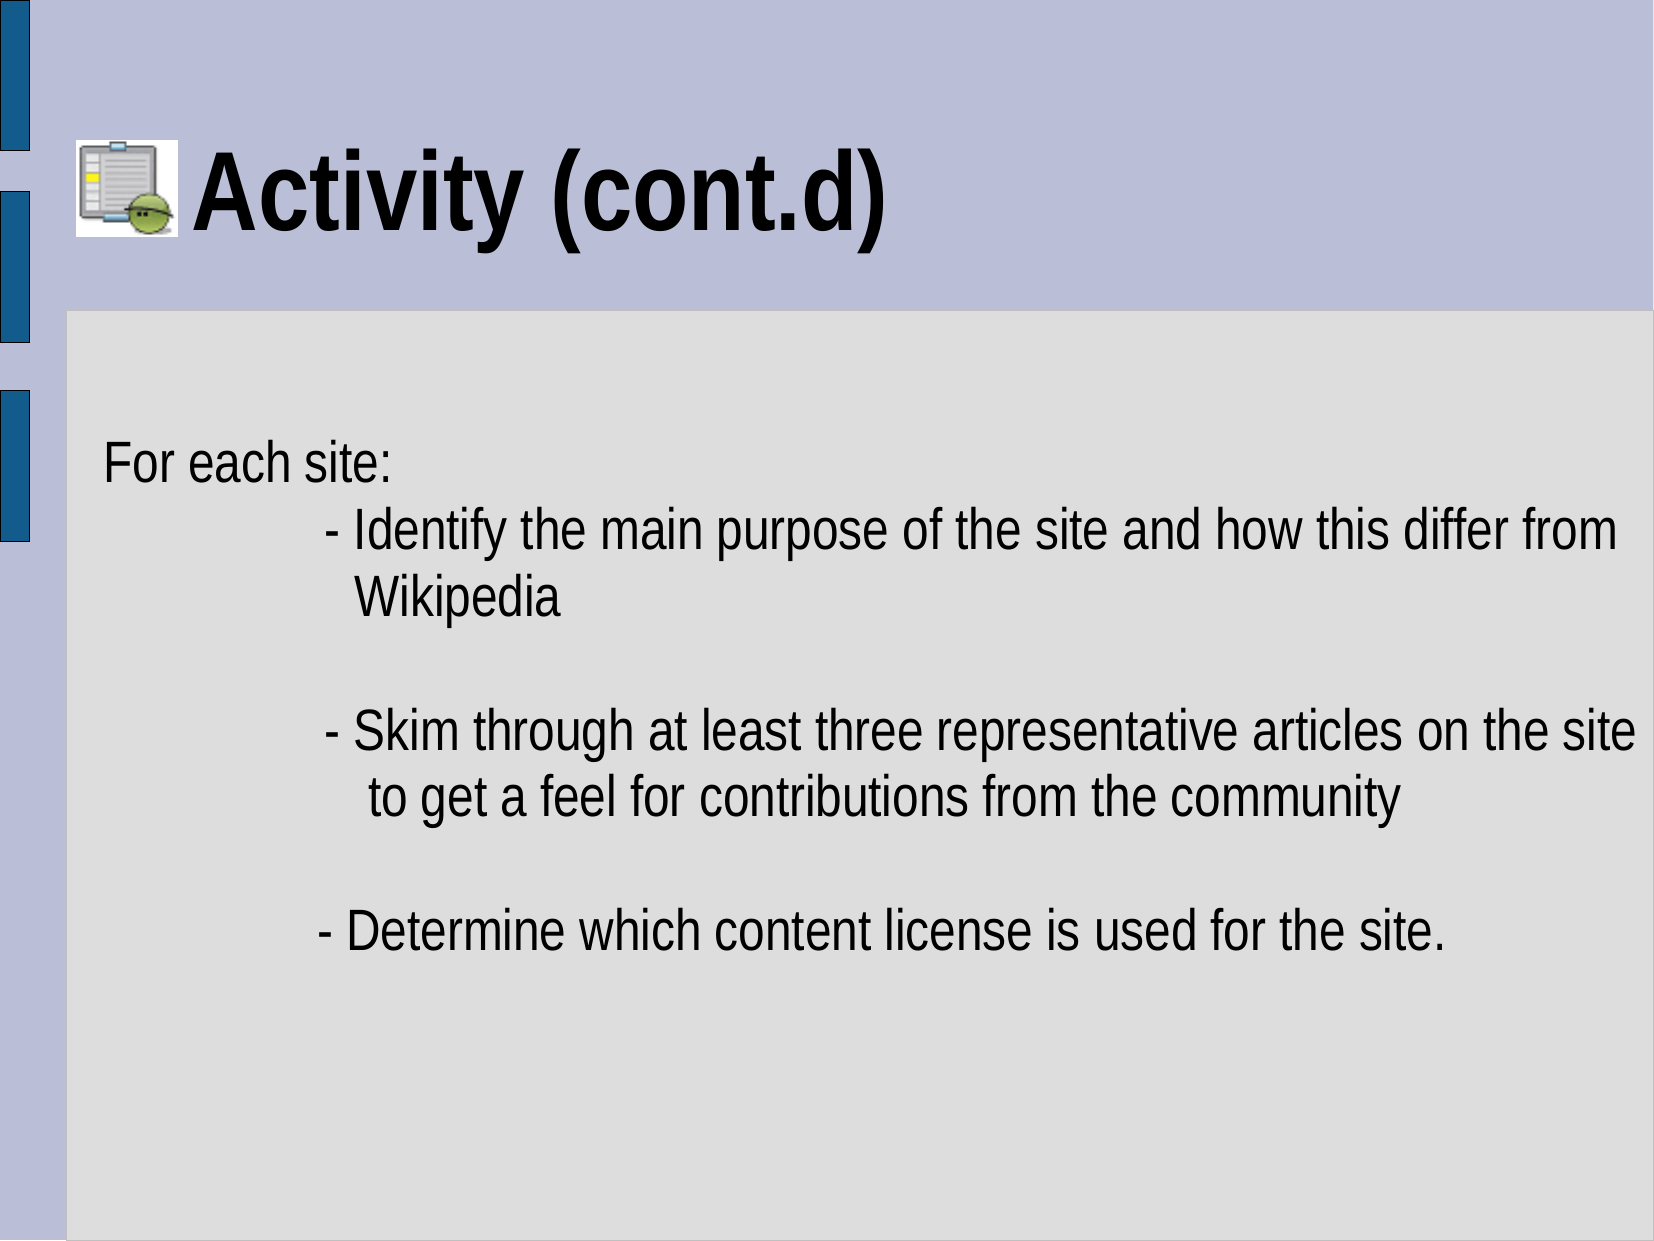

Activity (cont.d)
For each site:
			- Identify the main purpose of the site and how this differ from Wikipedia
			- Skim through at least three representative articles on the site to get a feel for contributions from the community
		 - Determine which content license is used for the site.